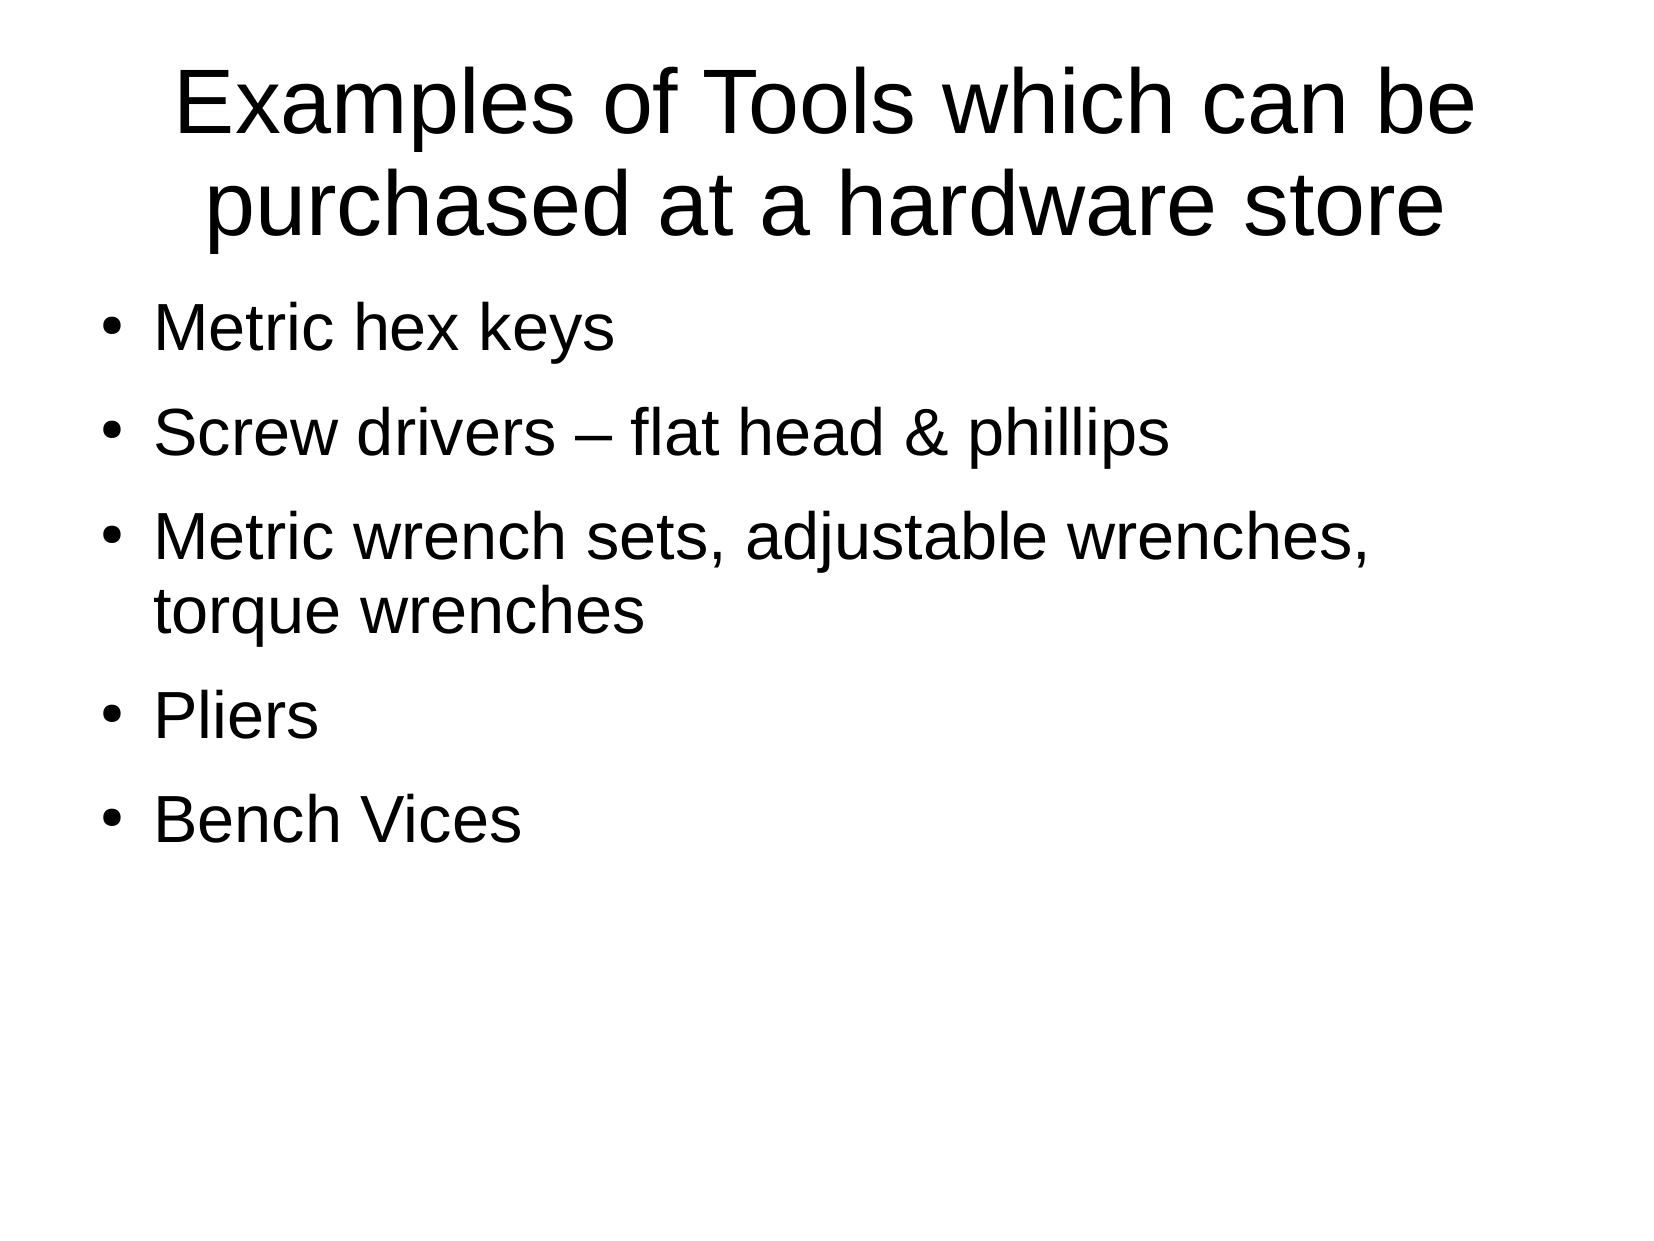

# Examples of Tools which can be purchased at a hardware store
Metric hex keys
Screw drivers – flat head & phillips
Metric wrench sets, adjustable wrenches, torque wrenches
Pliers
Bench Vices